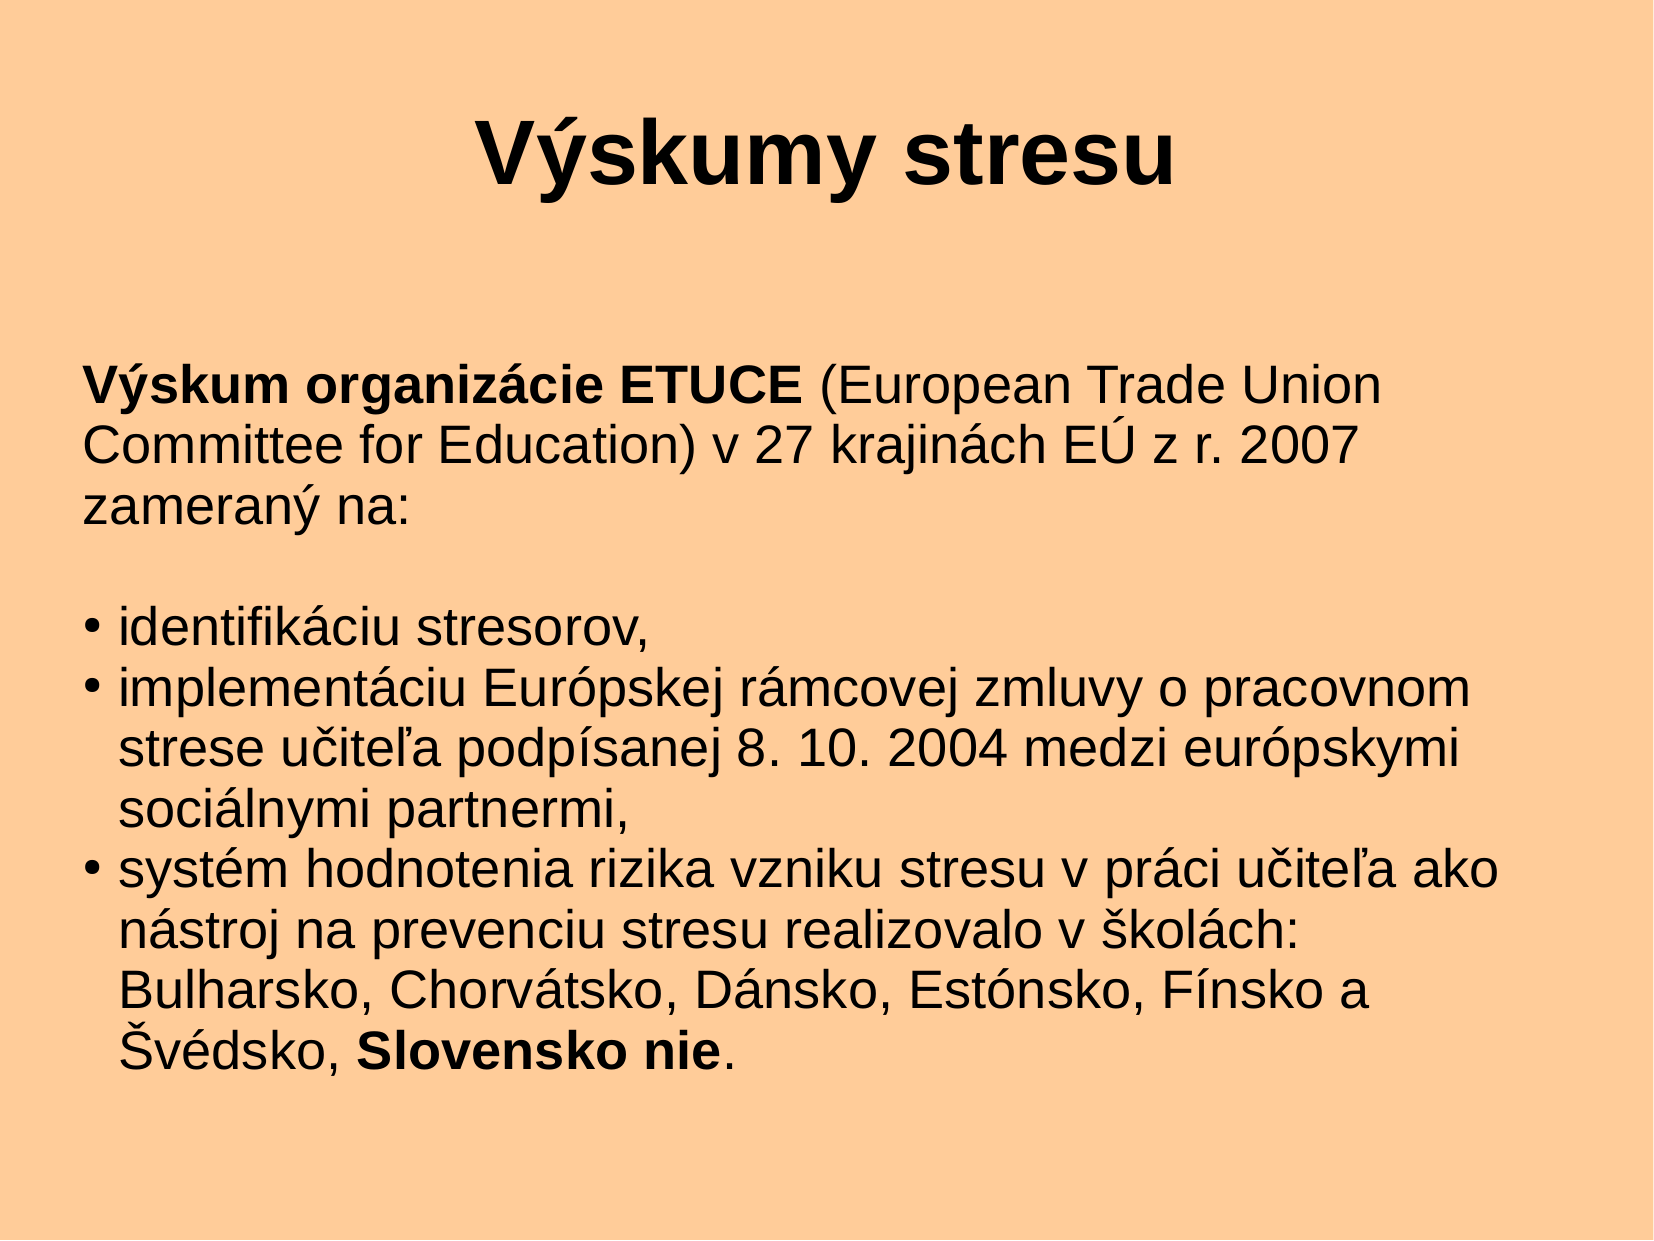

# Výskumy stresu
Výskum organizácie ETUCE (European Trade Union Committee for Education) v 27 krajinách EÚ z r. 2007 zameraný na:
identifikáciu stresorov,
implementáciu Európskej rámcovej zmluvy o pracovnom strese učiteľa podpísanej 8. 10. 2004 medzi európskymi sociálnymi partnermi,
systém hodnotenia rizika vzniku stresu v práci učiteľa ako nástroj na prevenciu stresu realizovalo v školách: Bulharsko, Chorvátsko, Dánsko, Estónsko, Fínsko a Švédsko, Slovensko nie.